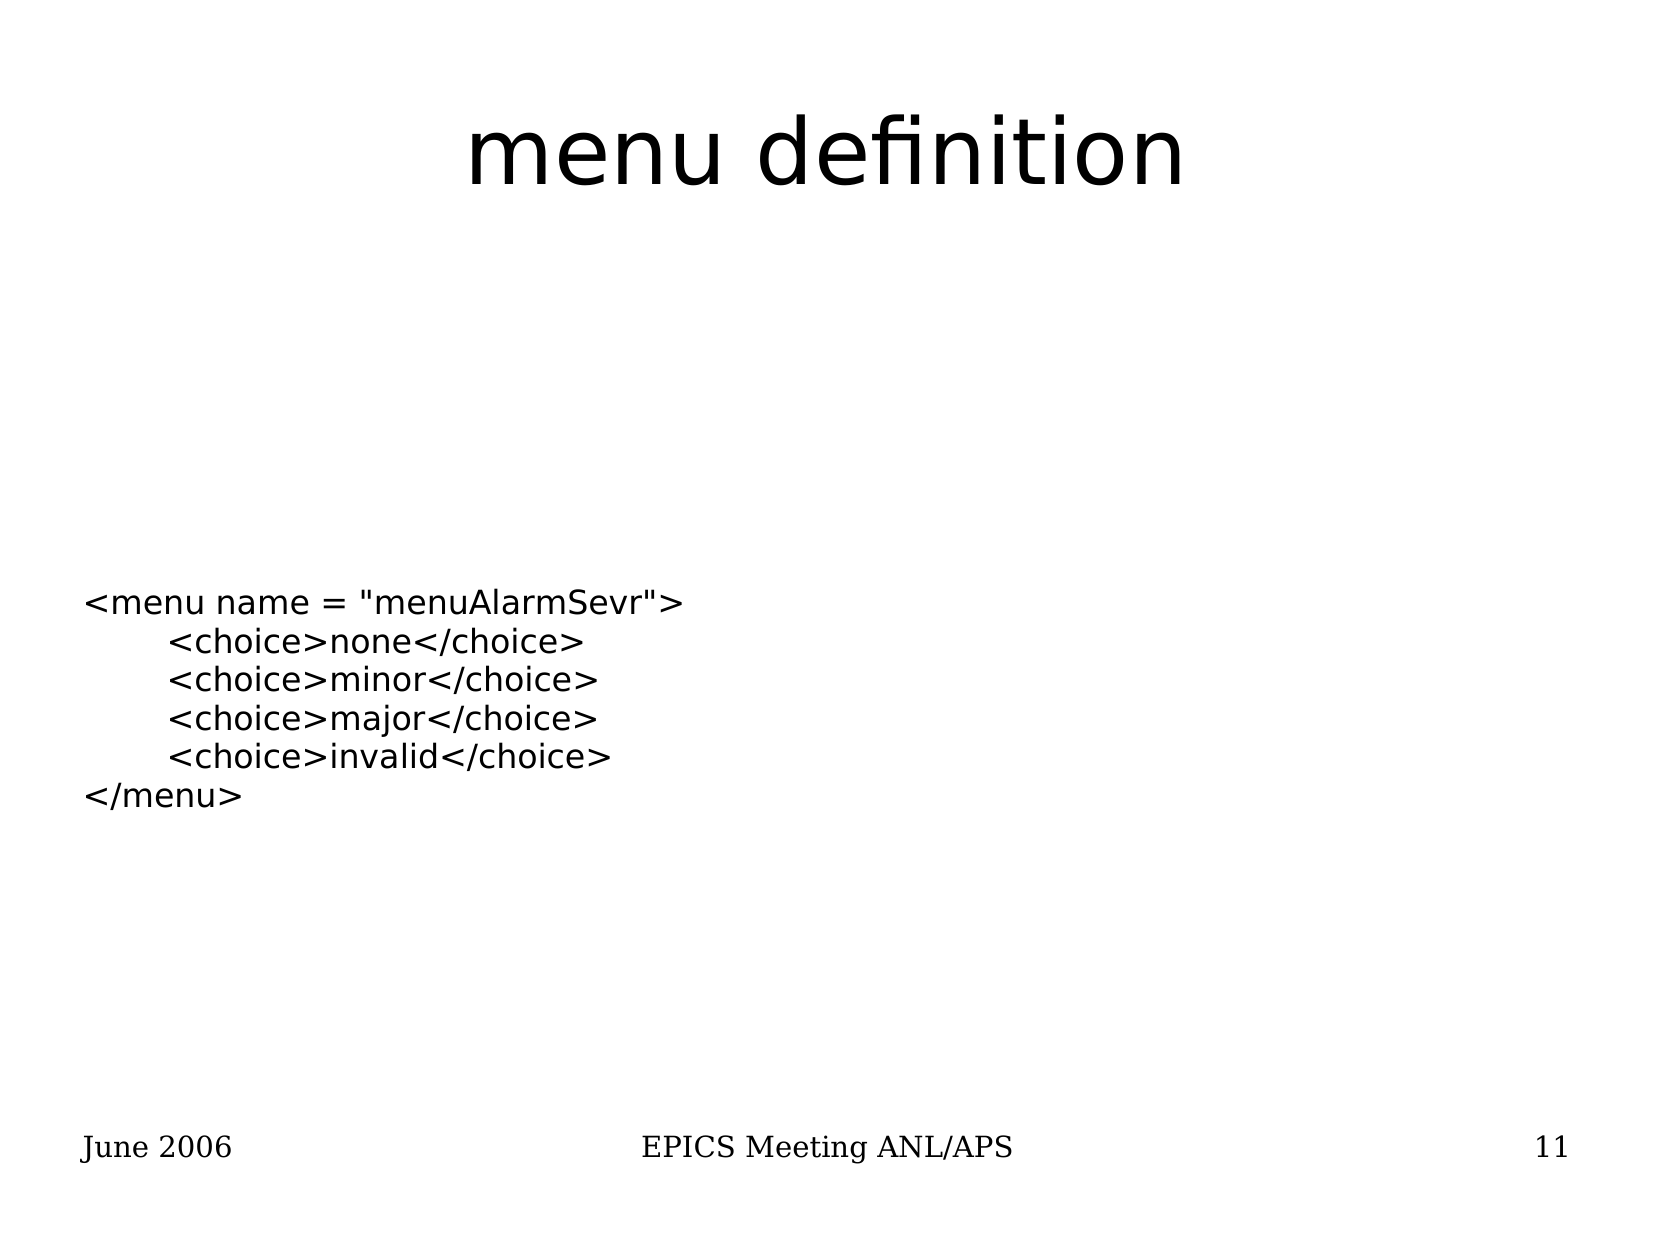

# menu definition
<menu name = "menuAlarmSevr">
 <choice>none</choice>
 <choice>minor</choice>
 <choice>major</choice>
 <choice>invalid</choice>
</menu>
June 2006
EPICS Meeting ANL/APS
11